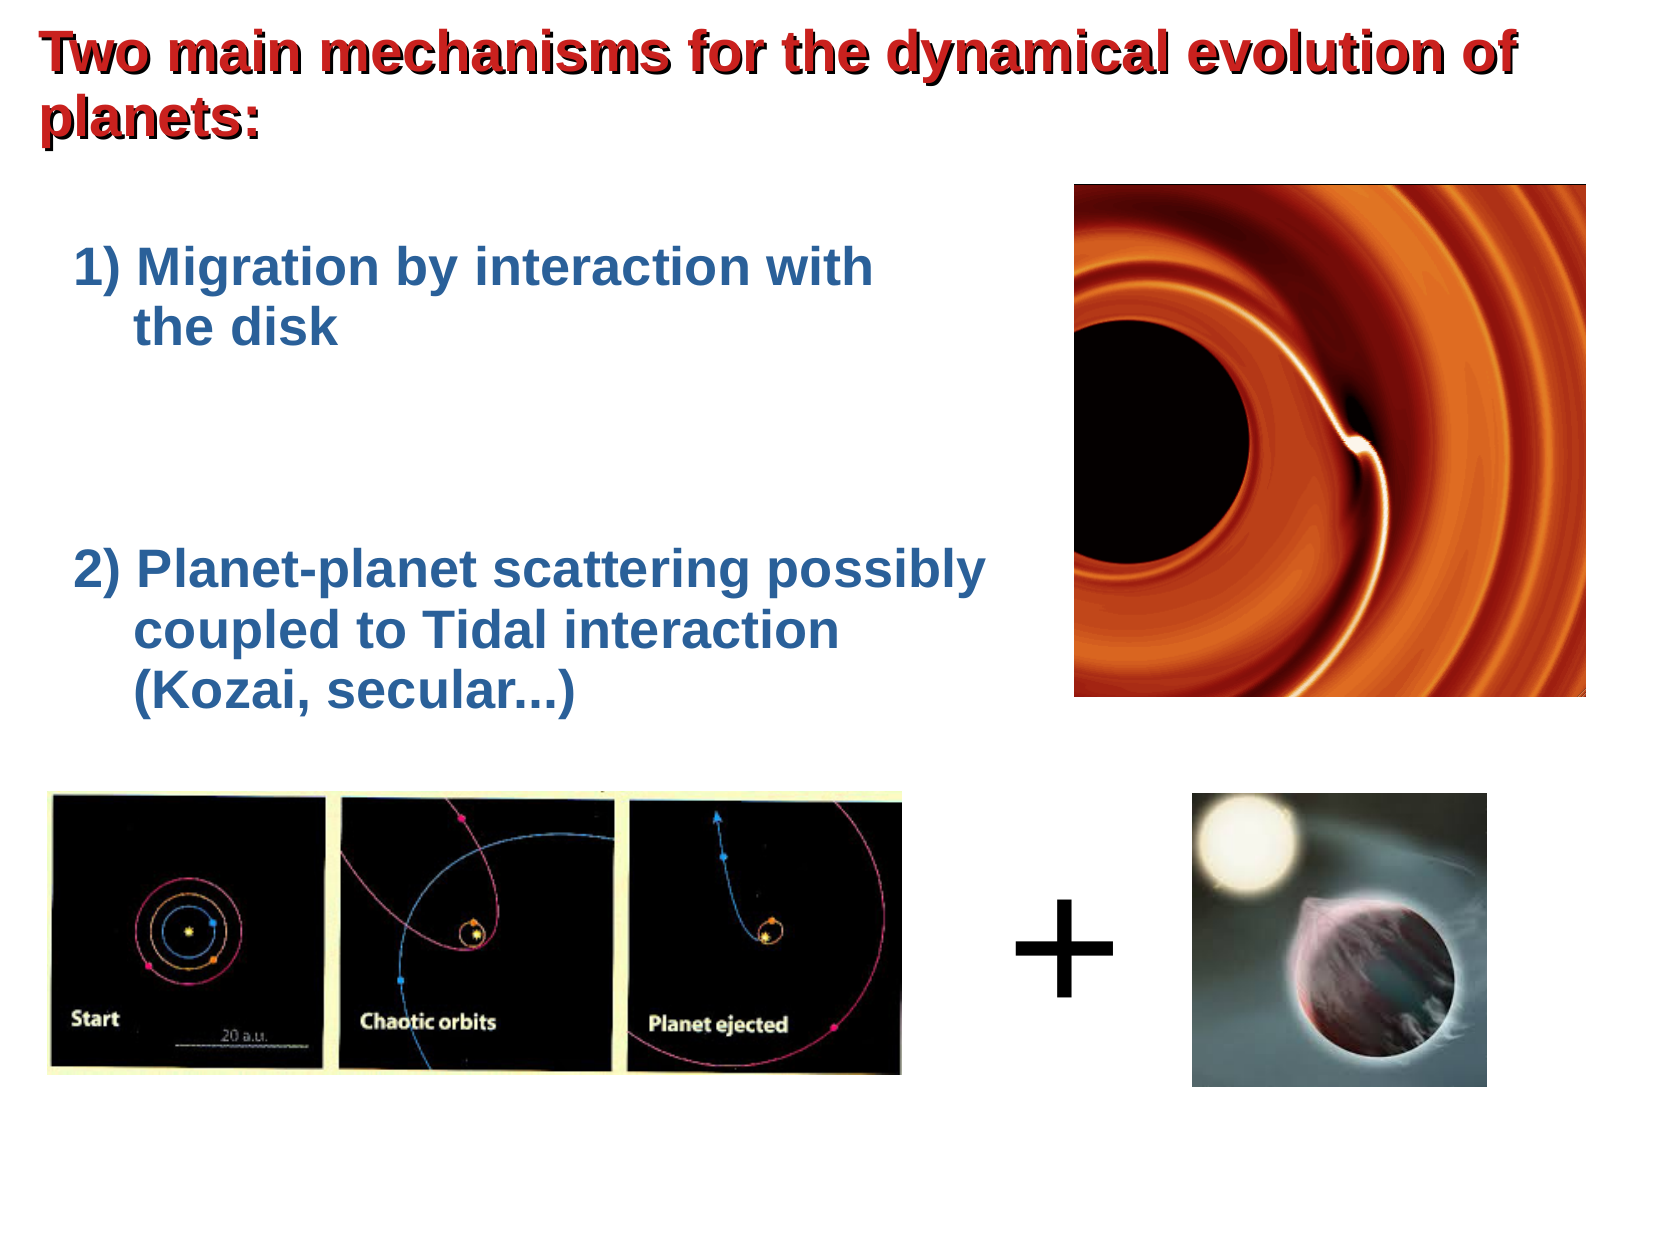

Two main mechanisms for the dynamical evolution of planets:
1) Migration by interaction with
 the disk
2) Planet-planet scattering possibly
 coupled to Tidal interaction
 (Kozai, secular...)
+